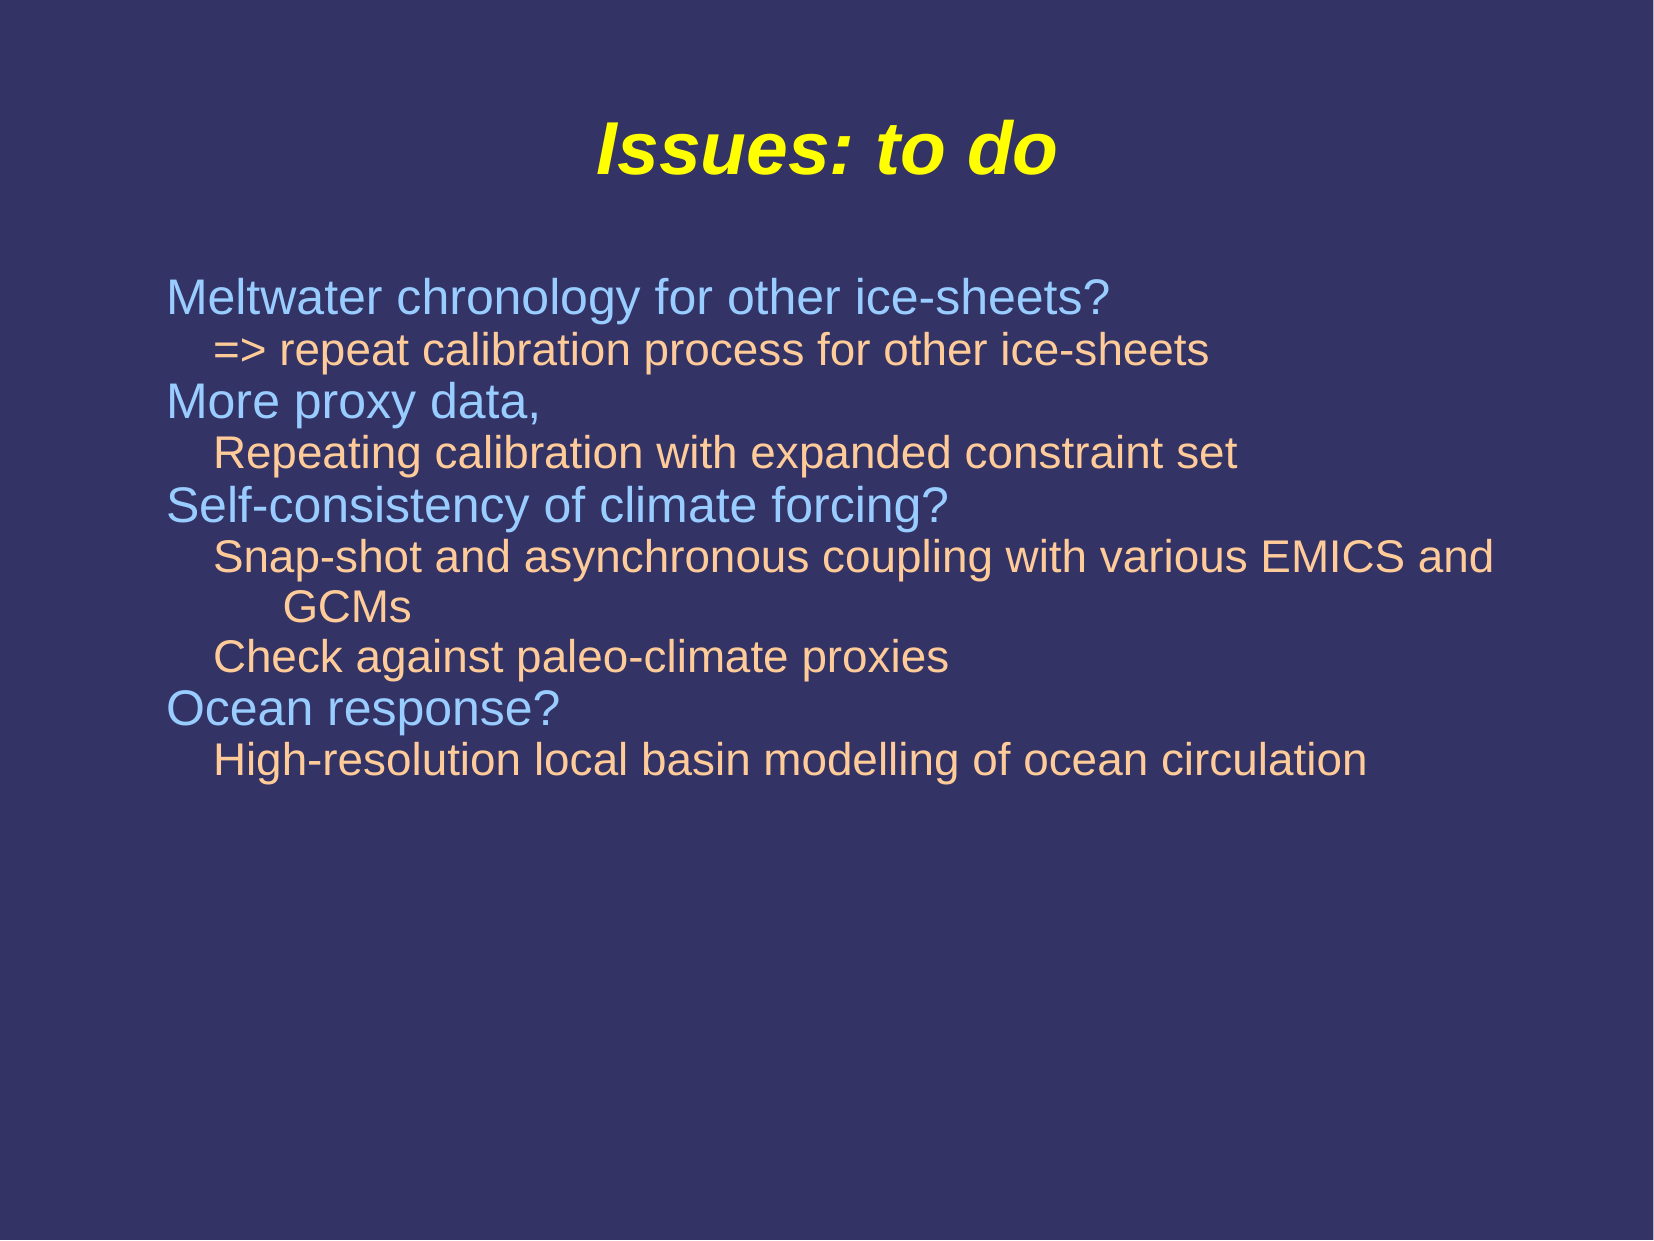

# Issues: to do
Meltwater chronology for other ice-sheets?
=> repeat calibration process for other ice-sheets
More proxy data,
Repeating calibration with expanded constraint set
Self-consistency of climate forcing?
Snap-shot and asynchronous coupling with various EMICS and GCMs
Check against paleo-climate proxies
Ocean response?
High-resolution local basin modelling of ocean circulation